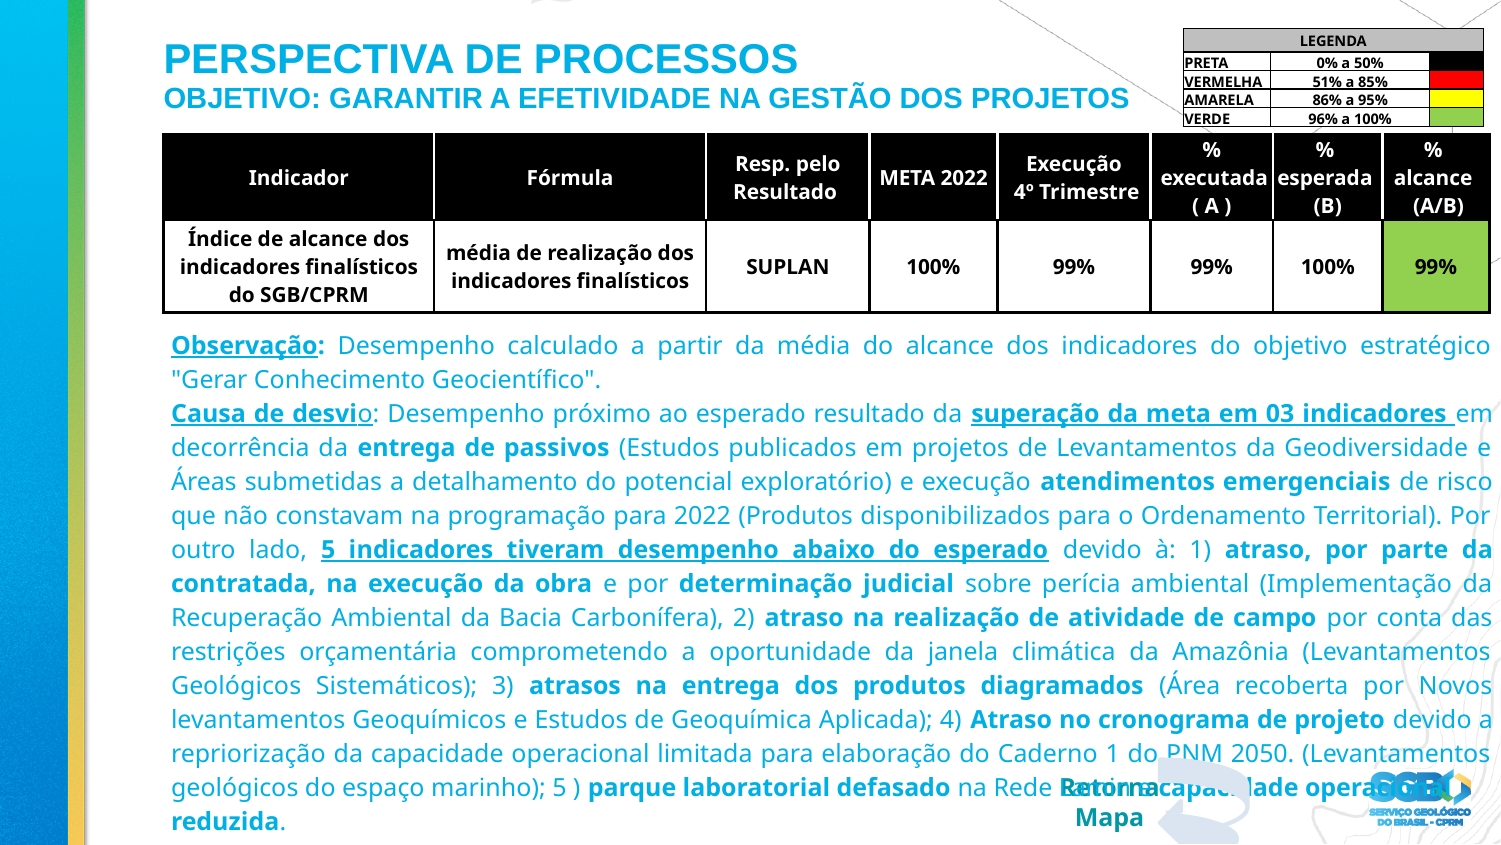

PERSPECTIVA DE VALOR PARA CLIENTES E USUÁRIOS
| LEGENDA | | |
| --- | --- | --- |
| PRETA | 0% a 50% | |
| VERMELHA | 51% a 85% | |
| AMARELA | 86% a 95% | |
| VERDE | 96% a 100% | |
PERSPECTIVA DE PROCESSOS
OBJETIVO: GARANTIR A EFETIVIDADE NA GESTÃO DOS PROJETOS
| Indicador | Fórmula | Resp. pelo Resultado | META 2022 | Execução 4º Trimestre | % executada ( A ) | % esperada (B) | % alcance (A/B) |
| --- | --- | --- | --- | --- | --- | --- | --- |
| Índice de alcance dos indicadores finalísticos do SGB/CPRM | média de realização dos indicadores finalísticos | SUPLAN | 100% | 99% | 99% | 100% | ​ 99% |
Observação: Desempenho calculado a partir da média do alcance dos indicadores do objetivo estratégico "Gerar Conhecimento Geocientífico".
Causa de desvio: Desempenho próximo ao esperado resultado da superação da meta em 03 indicadores em decorrência da entrega de passivos (Estudos publicados em projetos de Levantamentos da Geodiversidade e Áreas submetidas a detalhamento do potencial exploratório) e execução atendimentos emergenciais de risco que não constavam na programação para 2022 (Produtos disponibilizados para o Ordenamento Territorial). Por outro lado, 5 indicadores tiveram desempenho abaixo do esperado devido à: 1) atraso, por parte da contratada, na execução da obra e por determinação judicial sobre perícia ambiental (Implementação da Recuperação Ambiental da Bacia Carbonífera), 2) atraso na realização de atividade de campo por conta das restrições orçamentária comprometendo a oportunidade da janela climática da Amazônia (Levantamentos Geológicos Sistemáticos); 3) atrasos na entrega dos produtos diagramados (Área recoberta por Novos levantamentos Geoquímicos e Estudos de Geoquímica Aplicada); 4) Atraso no cronograma de projeto devido a repriorização da capacidade operacional limitada para elaboração do Caderno 1 do PNM 2050. (Levantamentos geológicos do espaço marinho); 5 ) parque laboratorial defasado na Rede Lamin e capacidade operacional
reduzida.
Retorna Mapa